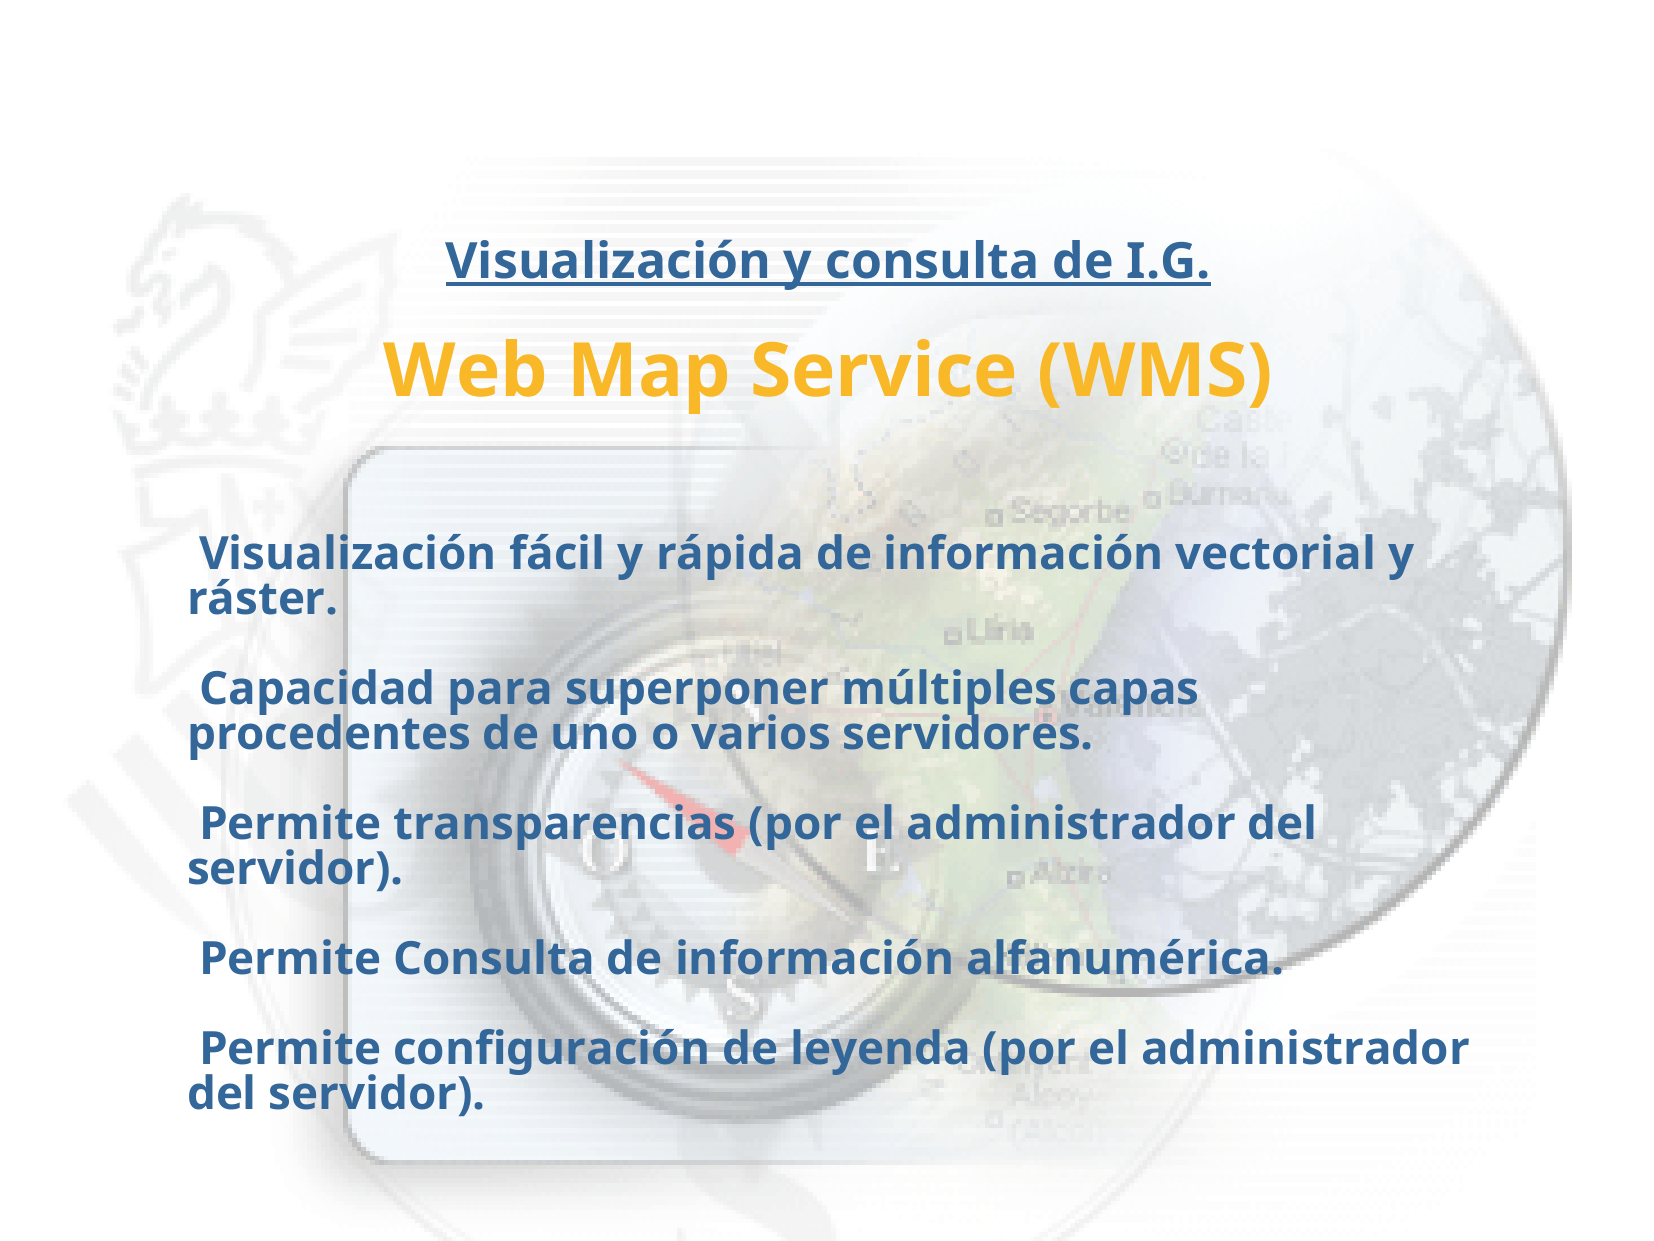

Visualización y consulta de I.G.
Web Map Service (WMS)
 Visualización fácil y rápida de información vectorial y ráster.
 Capacidad para superponer múltiples capas procedentes de uno o varios servidores.
 Permite transparencias (por el administrador del servidor).
 Permite Consulta de información alfanumérica.
 Permite configuración de leyenda (por el administrador del servidor).